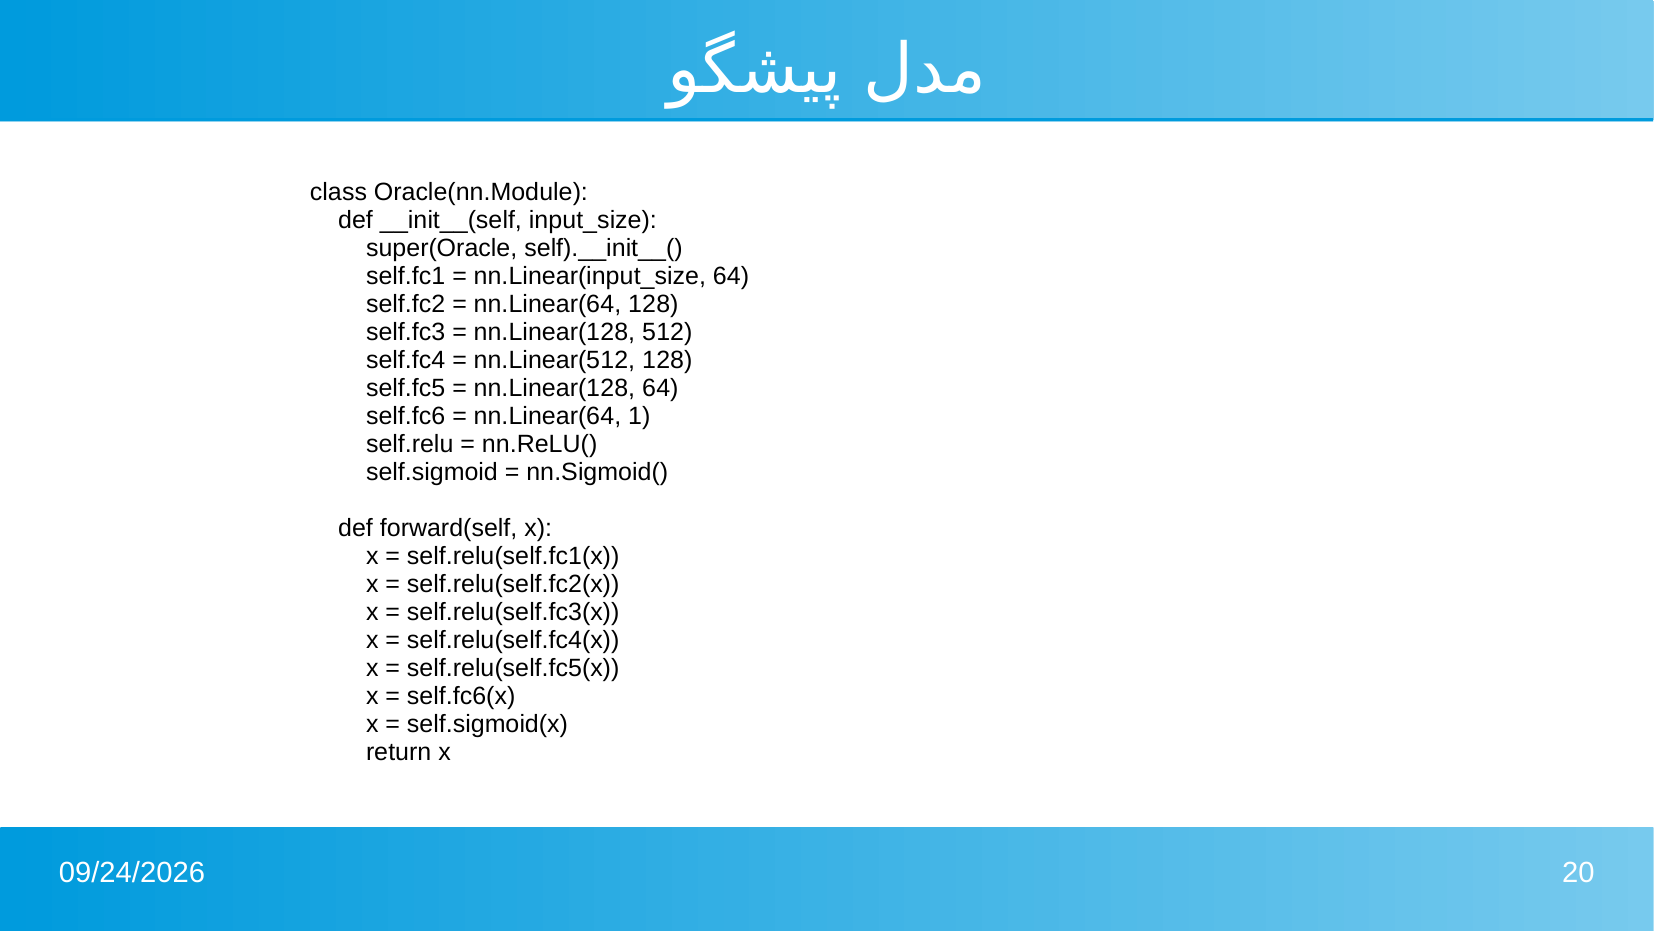

# مدل پیشگو
class Oracle(nn.Module):
 def __init__(self, input_size):
 super(Oracle, self).__init__()
 self.fc1 = nn.Linear(input_size, 64)
 self.fc2 = nn.Linear(64, 128)
 self.fc3 = nn.Linear(128, 512)
 self.fc4 = nn.Linear(512, 128)
 self.fc5 = nn.Linear(128, 64)
 self.fc6 = nn.Linear(64, 1)
 self.relu = nn.ReLU()
 self.sigmoid = nn.Sigmoid()
 def forward(self, x):
 x = self.relu(self.fc1(x))
 x = self.relu(self.fc2(x))
 x = self.relu(self.fc3(x))
 x = self.relu(self.fc4(x))
 x = self.relu(self.fc5(x))
 x = self.fc6(x)
 x = self.sigmoid(x)
 return x
20